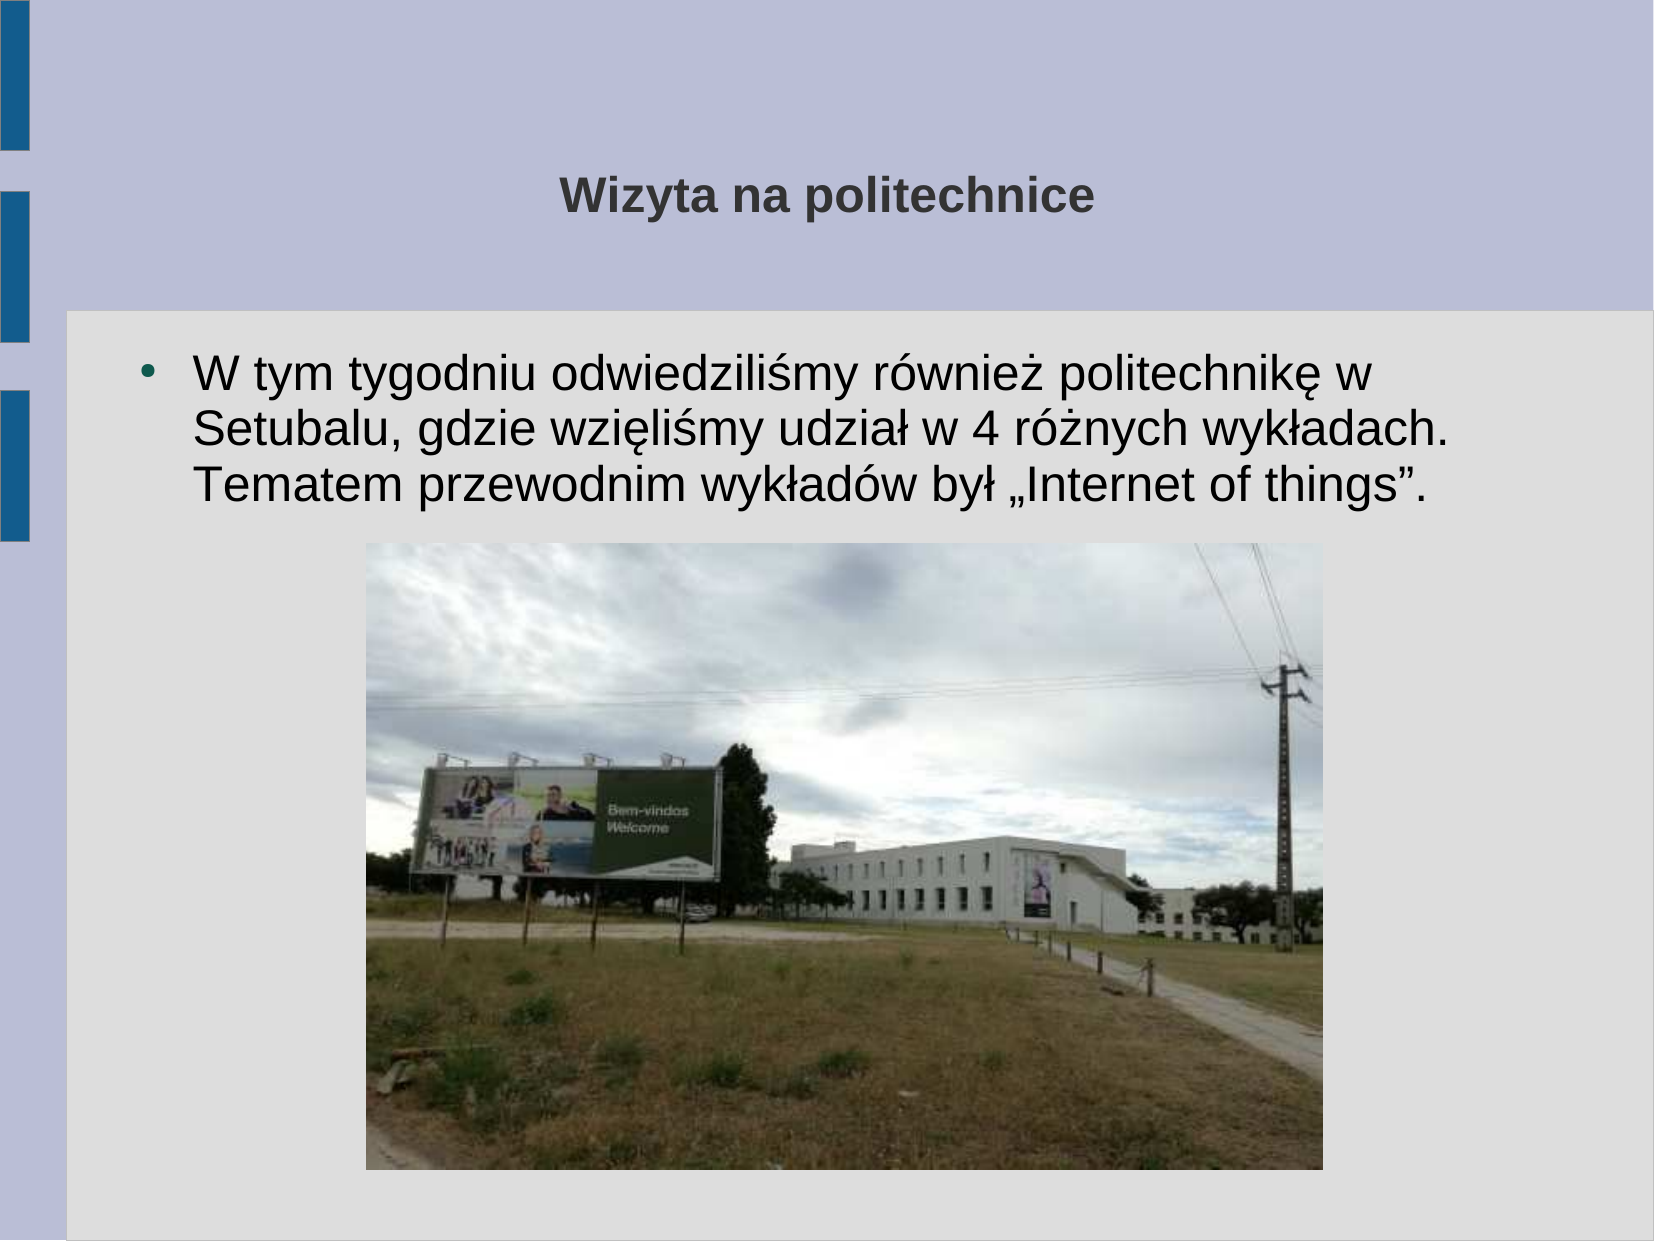

# Wizyta na politechnice
W tym tygodniu odwiedziliśmy również politechnikę w Setubalu, gdzie wzięliśmy udział w 4 różnych wykładach. Tematem przewodnim wykładów był „Internet of things”.